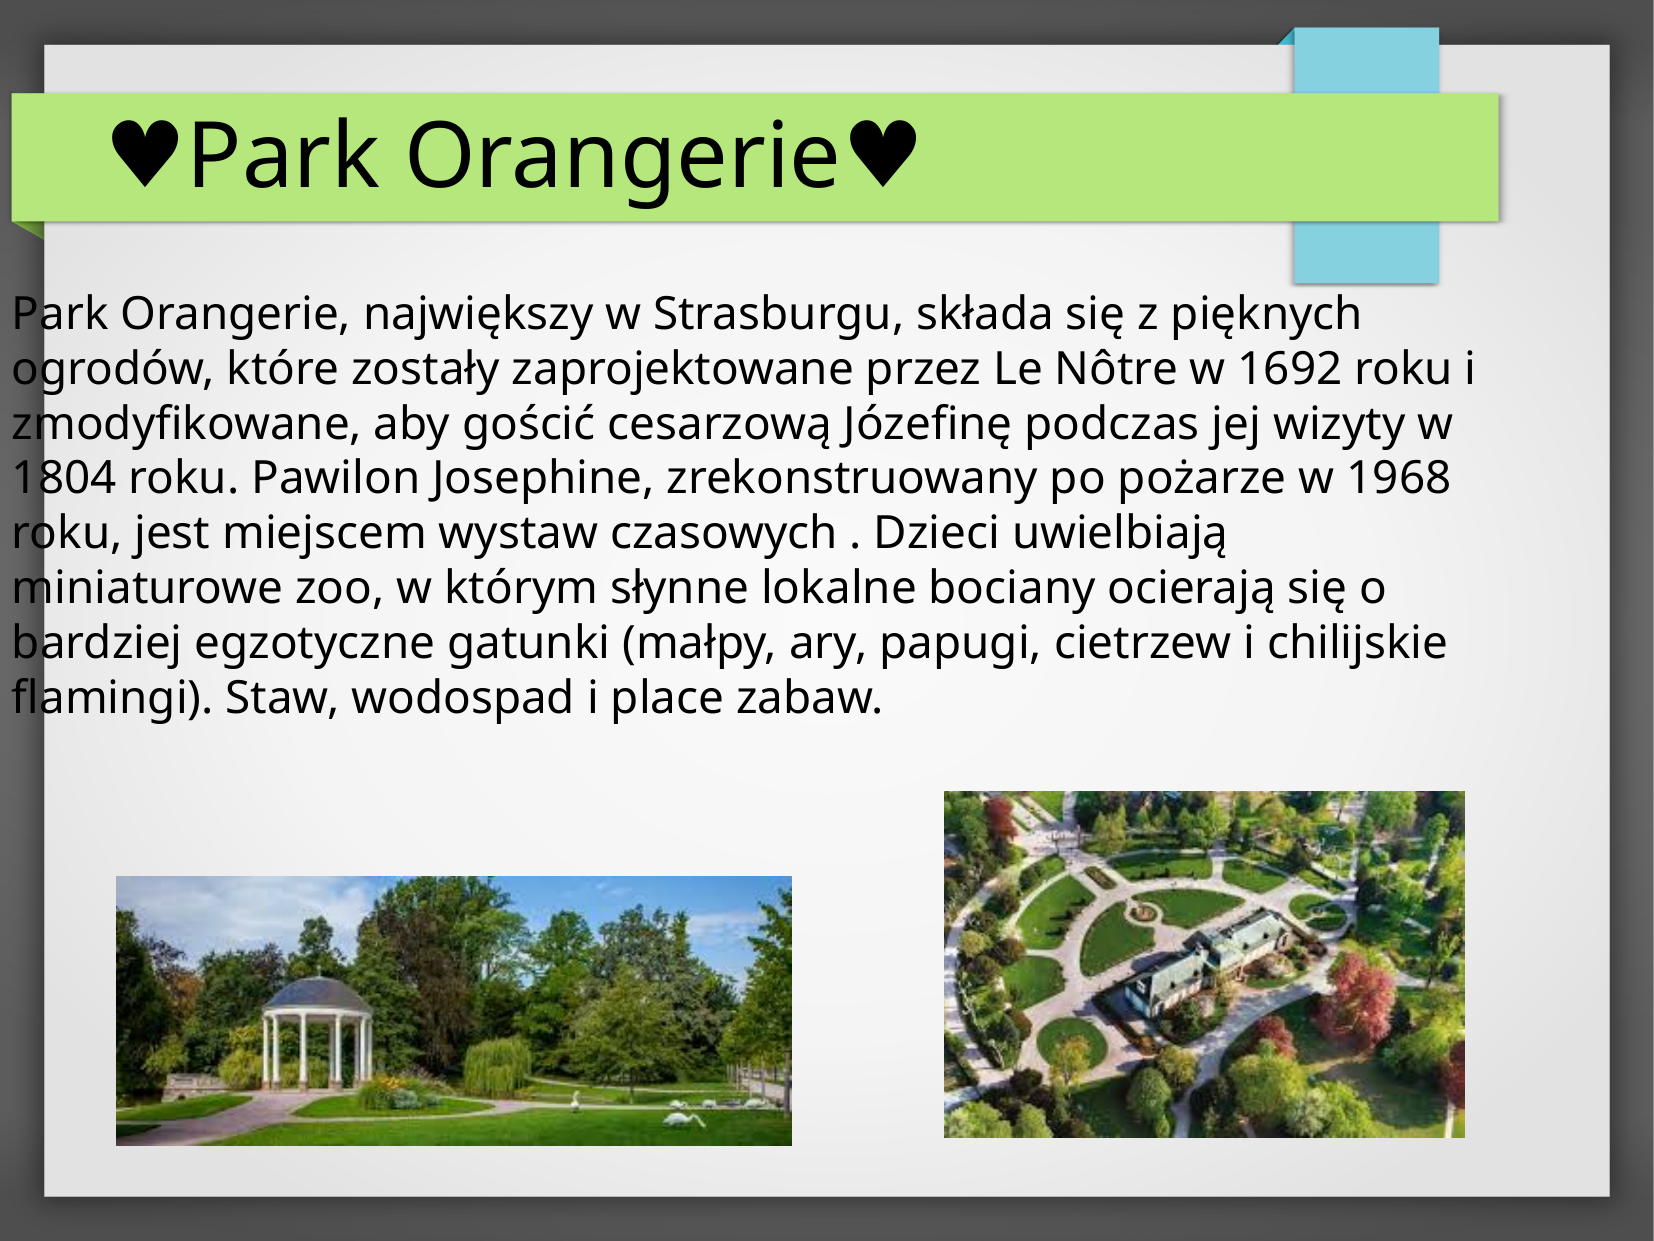

# ♥Park Orangerie♥
Park Orangerie, największy w Strasburgu, składa się z pięknych ogrodów, które zostały zaprojektowane przez Le Nôtre w 1692 roku i zmodyfikowane, aby gościć cesarzową Józefinę podczas jej wizyty w 1804 roku. Pawilon Josephine, zrekonstruowany po pożarze w 1968 roku, jest miejscem wystaw czasowych . Dzieci uwielbiają miniaturowe zoo, w którym słynne lokalne bociany ocierają się o bardziej egzotyczne gatunki (małpy, ary, papugi, cietrzew i chilijskie flamingi). Staw, wodospad i place zabaw.